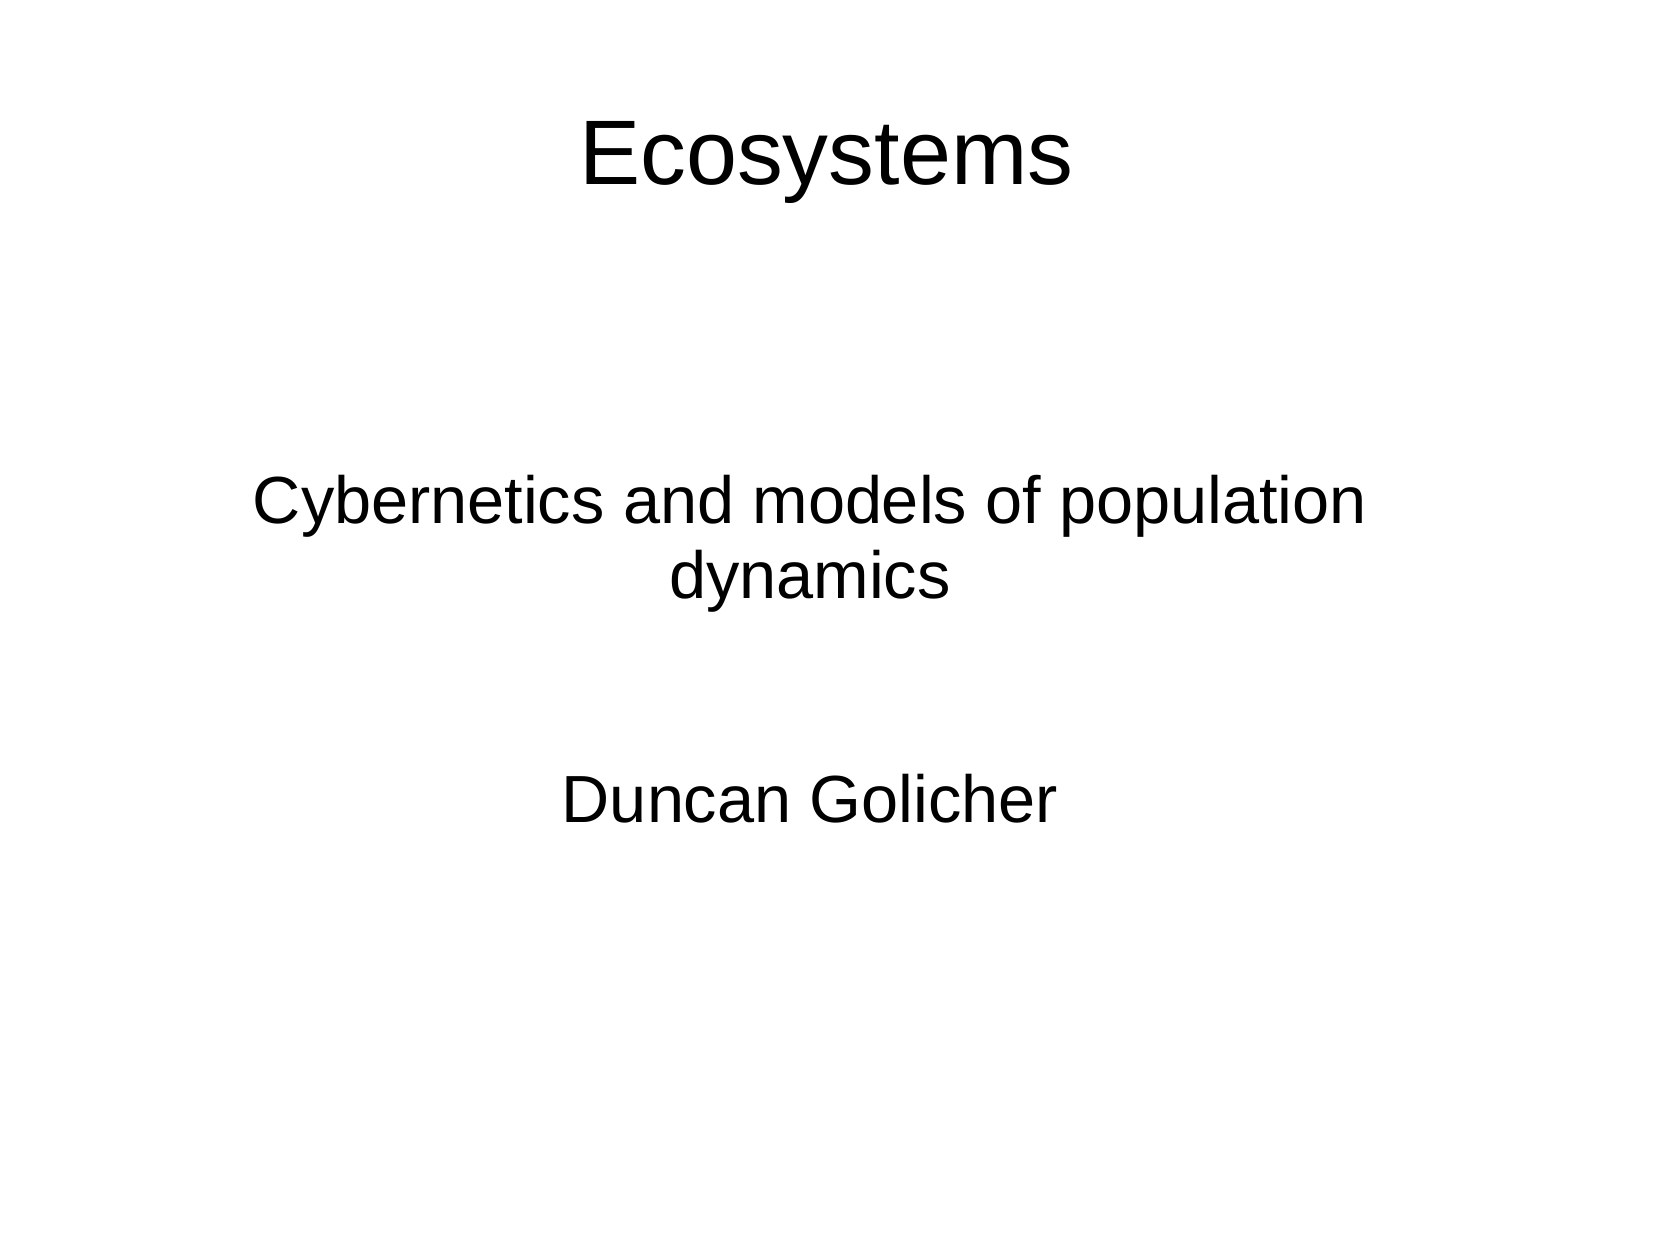

# Ecosystems
Cybernetics and models of population
dynamics
Duncan Golicher